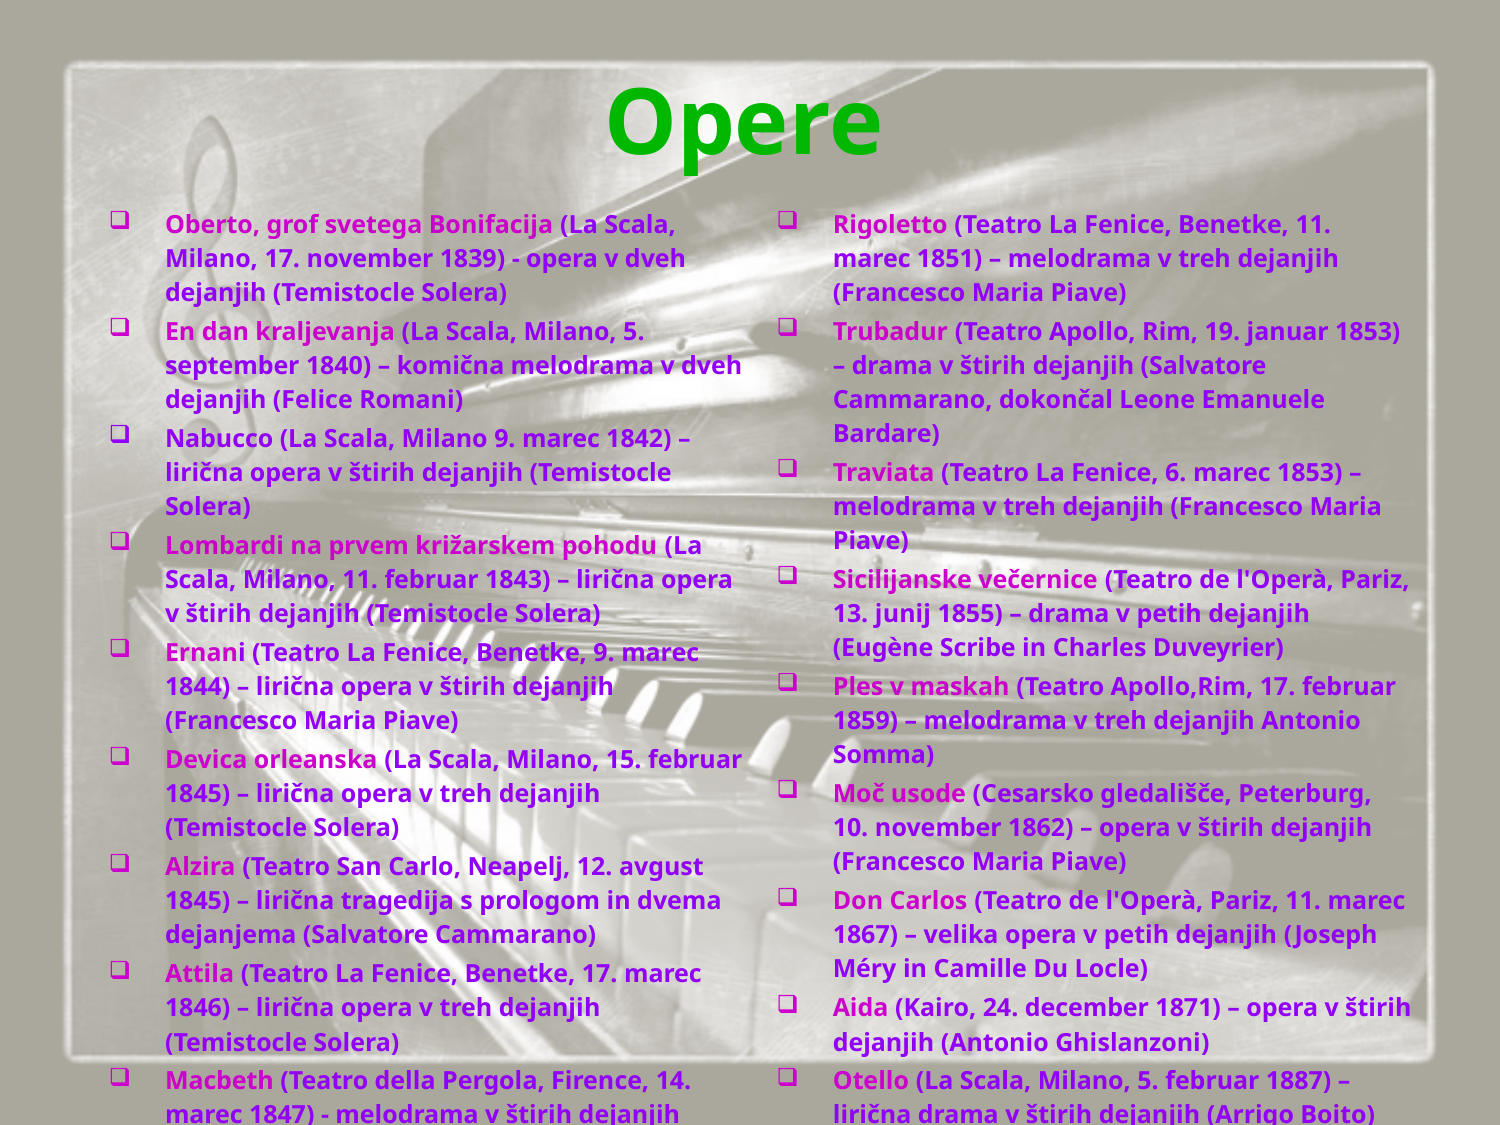

# Opere
| Oberto, grof svetega Bonifacija (La Scala, Milano, 17. november 1839) - opera v dveh dejanjih (Temistocle Solera) En dan kraljevanja (La Scala, Milano, 5. september 1840) – komična melodrama v dveh dejanjih (Felice Romani) Nabucco (La Scala, Milano 9. marec 1842) – lirična opera v štirih dejanjih (Temistocle Solera) Lombardi na prvem križarskem pohodu (La Scala, Milano, 11. februar 1843) – lirična opera v štirih dejanjih (Temistocle Solera) Ernani (Teatro La Fenice, Benetke, 9. marec 1844) – lirična opera v štirih dejanjih (Francesco Maria Piave) Devica orleanska (La Scala, Milano, 15. februar 1845) – lirična opera v treh dejanjih (Temistocle Solera) Alzira (Teatro San Carlo, Neapelj, 12. avgust 1845) – lirična tragedija s prologom in dvema dejanjema (Salvatore Cammarano) Attila (Teatro La Fenice, Benetke, 17. marec 1846) – lirična opera v treh dejanjih (Temistocle Solera) Macbeth (Teatro della Pergola, Firence, 14. marec 1847) - melodrama v štirih dejanjih (Francesco Maria Piave in Andrea Maffei) Razbojniki (London, 22. julij 1847) – tragična melodrama v štirih dejanjih (Andrea Maffei) | Rigoletto (Teatro La Fenice, Benetke, 11. marec 1851) – melodrama v treh dejanjih (Francesco Maria Piave) Trubadur (Teatro Apollo, Rim, 19. januar 1853) – drama v štirih dejanjih (Salvatore Cammarano, dokončal Leone Emanuele Bardare) Traviata (Teatro La Fenice, 6. marec 1853) – melodrama v treh dejanjih (Francesco Maria Piave) Sicilijanske večernice (Teatro de l'Operà, Pariz, 13. junij 1855) – drama v petih dejanjih (Eugène Scribe in Charles Duveyrier) Ples v maskah (Teatro Apollo,Rim, 17. februar 1859) – melodrama v treh dejanjih Antonio Somma) Moč usode (Cesarsko gledališče, Peterburg, 10. november 1862) – opera v štirih dejanjih (Francesco Maria Piave) Don Carlos (Teatro de l'Operà, Pariz, 11. marec 1867) – velika opera v petih dejanjih (Joseph Méry in Camille Du Locle) Aida (Kairo, 24. december 1871) – opera v štirih dejanjih (Antonio Ghislanzoni) Otello (La Scala, Milano, 5. februar 1887) – lirična drama v štirih dejanjih (Arrigo Boito) |
| --- | --- |